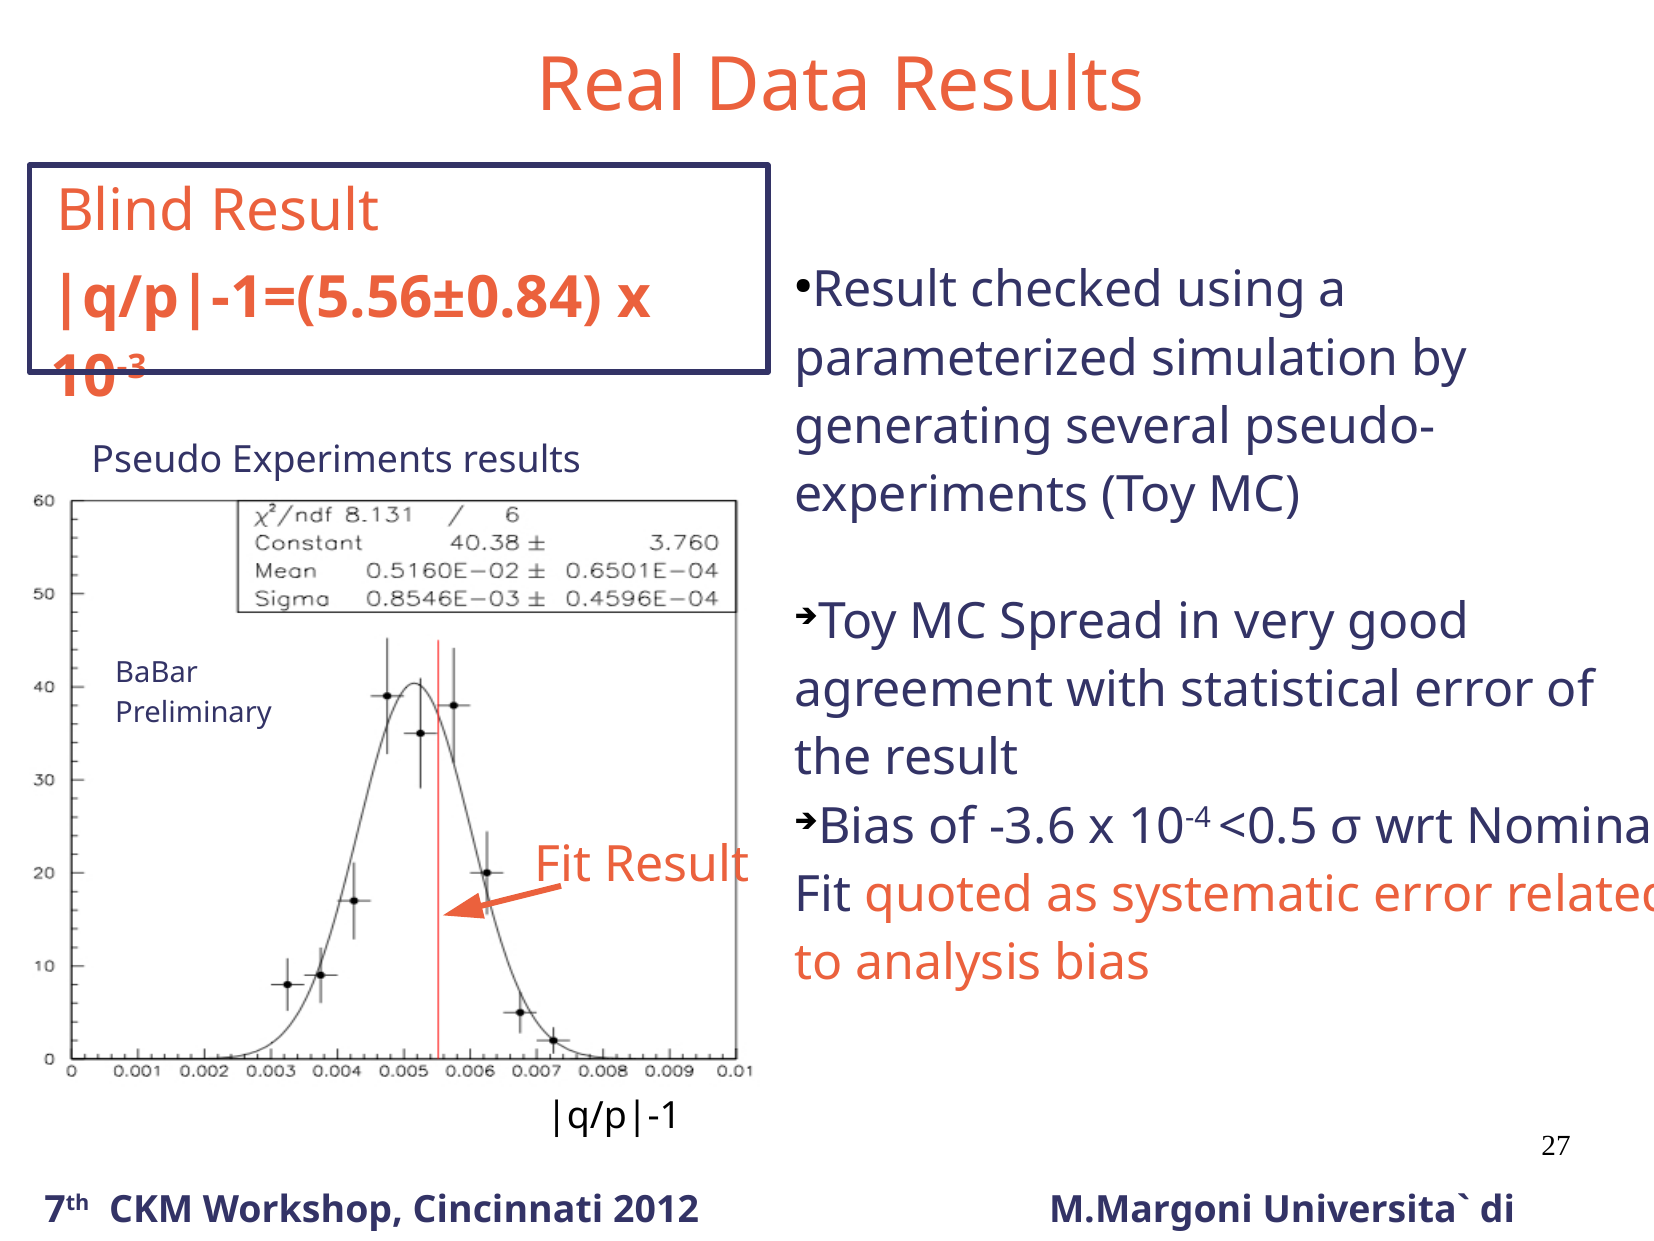

# Real Data Results
Blind Result
Result checked using a parameterized simulation by generating several pseudo-experiments (Toy MC)
|q/p|-1=(5.56±0.84) x 10-3
Pseudo Experiments results
Toy MC Spread in very good agreement with statistical error of the result
Bias of -3.6 x 10-4 <0.5 σ wrt Nominal Fit quoted as systematic error related to analysis bias
BaBar
Preliminary
Fit Result
|q/p|-1
27
7th CKM Workshop, Cincinnati 2012 M.Margoni Universita` di Padova & INFN